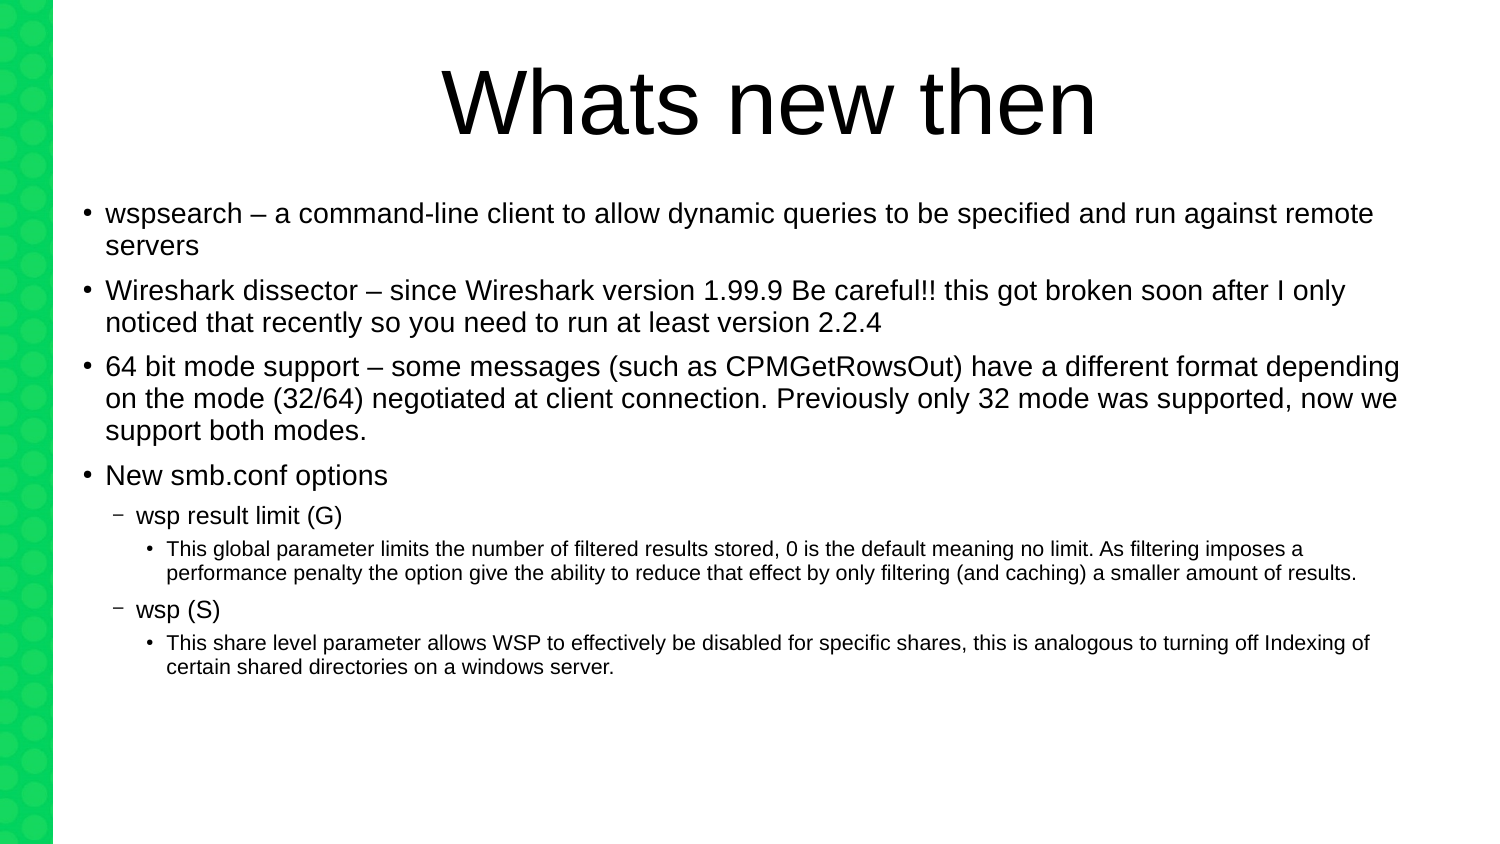

# Whats new then
wspsearch – a command-line client to allow dynamic queries to be specified and run against remote servers
Wireshark dissector – since Wireshark version 1.99.9 Be careful!! this got broken soon after I only noticed that recently so you need to run at least version 2.2.4
64 bit mode support – some messages (such as CPMGetRowsOut) have a different format depending on the mode (32/64) negotiated at client connection. Previously only 32 mode was supported, now we support both modes.
New smb.conf options
wsp result limit (G)
This global parameter limits the number of filtered results stored, 0 is the default meaning no limit. As filtering imposes a performance penalty the option give the ability to reduce that effect by only filtering (and caching) a smaller amount of results.
wsp (S)
This share level parameter allows WSP to effectively be disabled for specific shares, this is analogous to turning off Indexing of certain shared directories on a windows server.